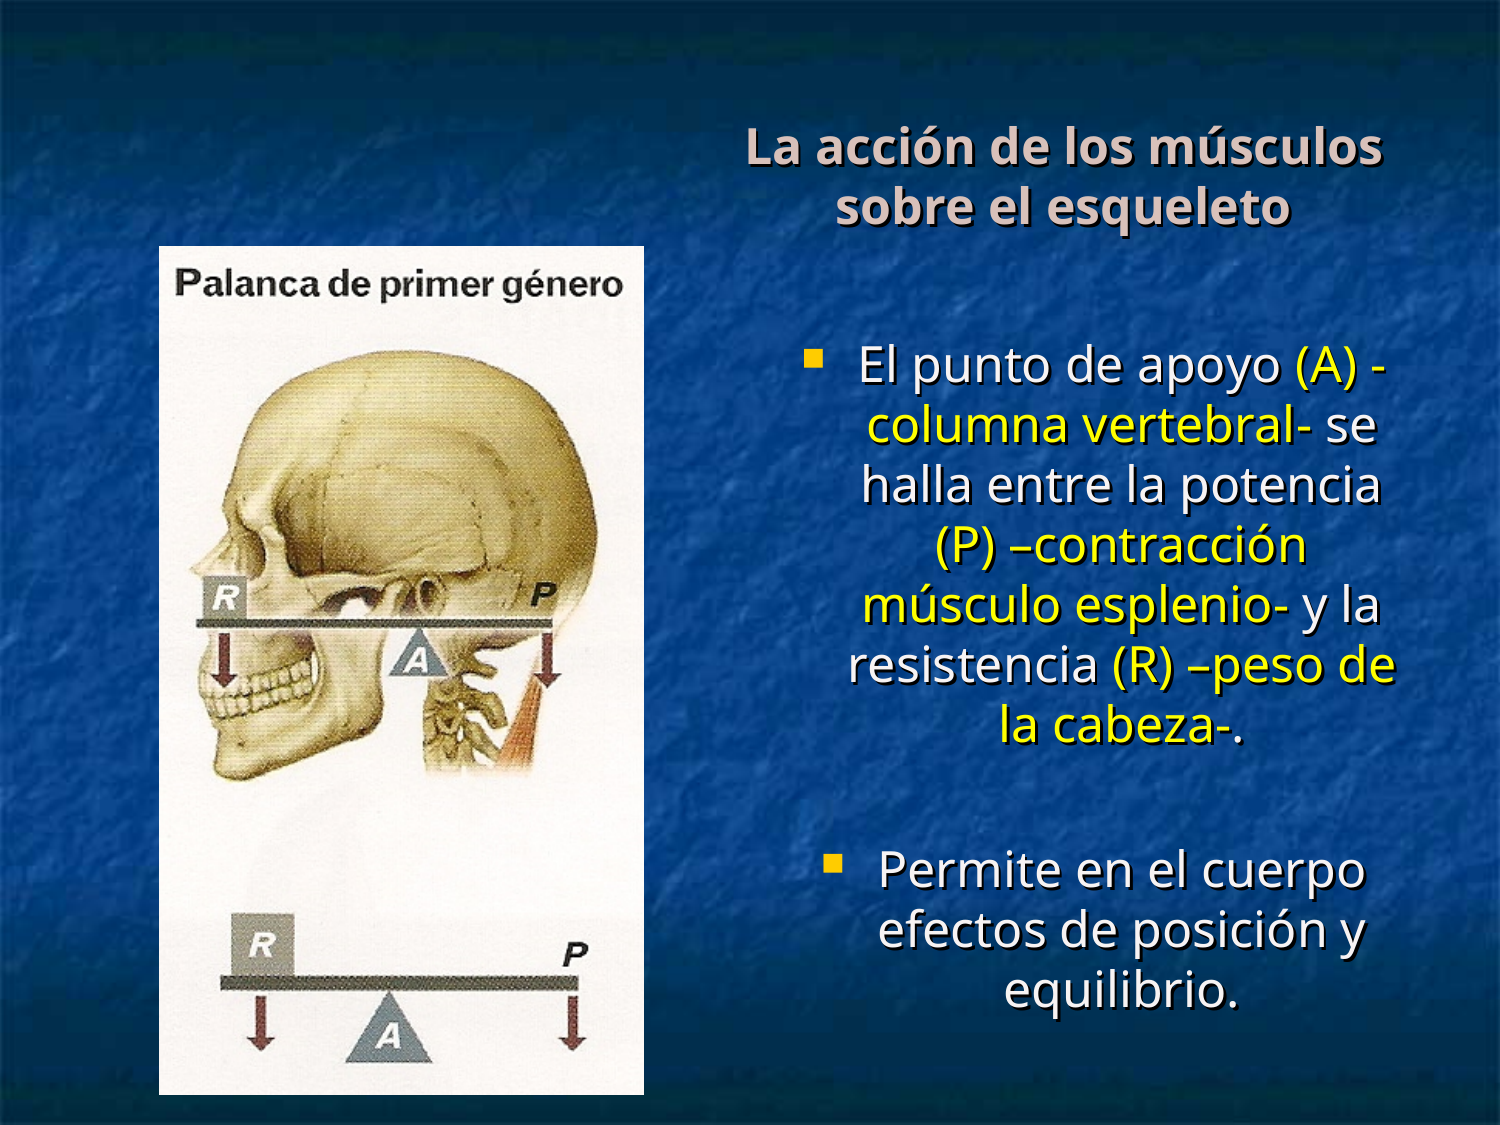

# La acción de los músculos sobre el esqueleto
El punto de apoyo (A) -columna vertebral- se halla entre la potencia (P) –contracción músculo esplenio- y la resistencia (R) –peso de la cabeza-.
Permite en el cuerpo efectos de posición y equilibrio.